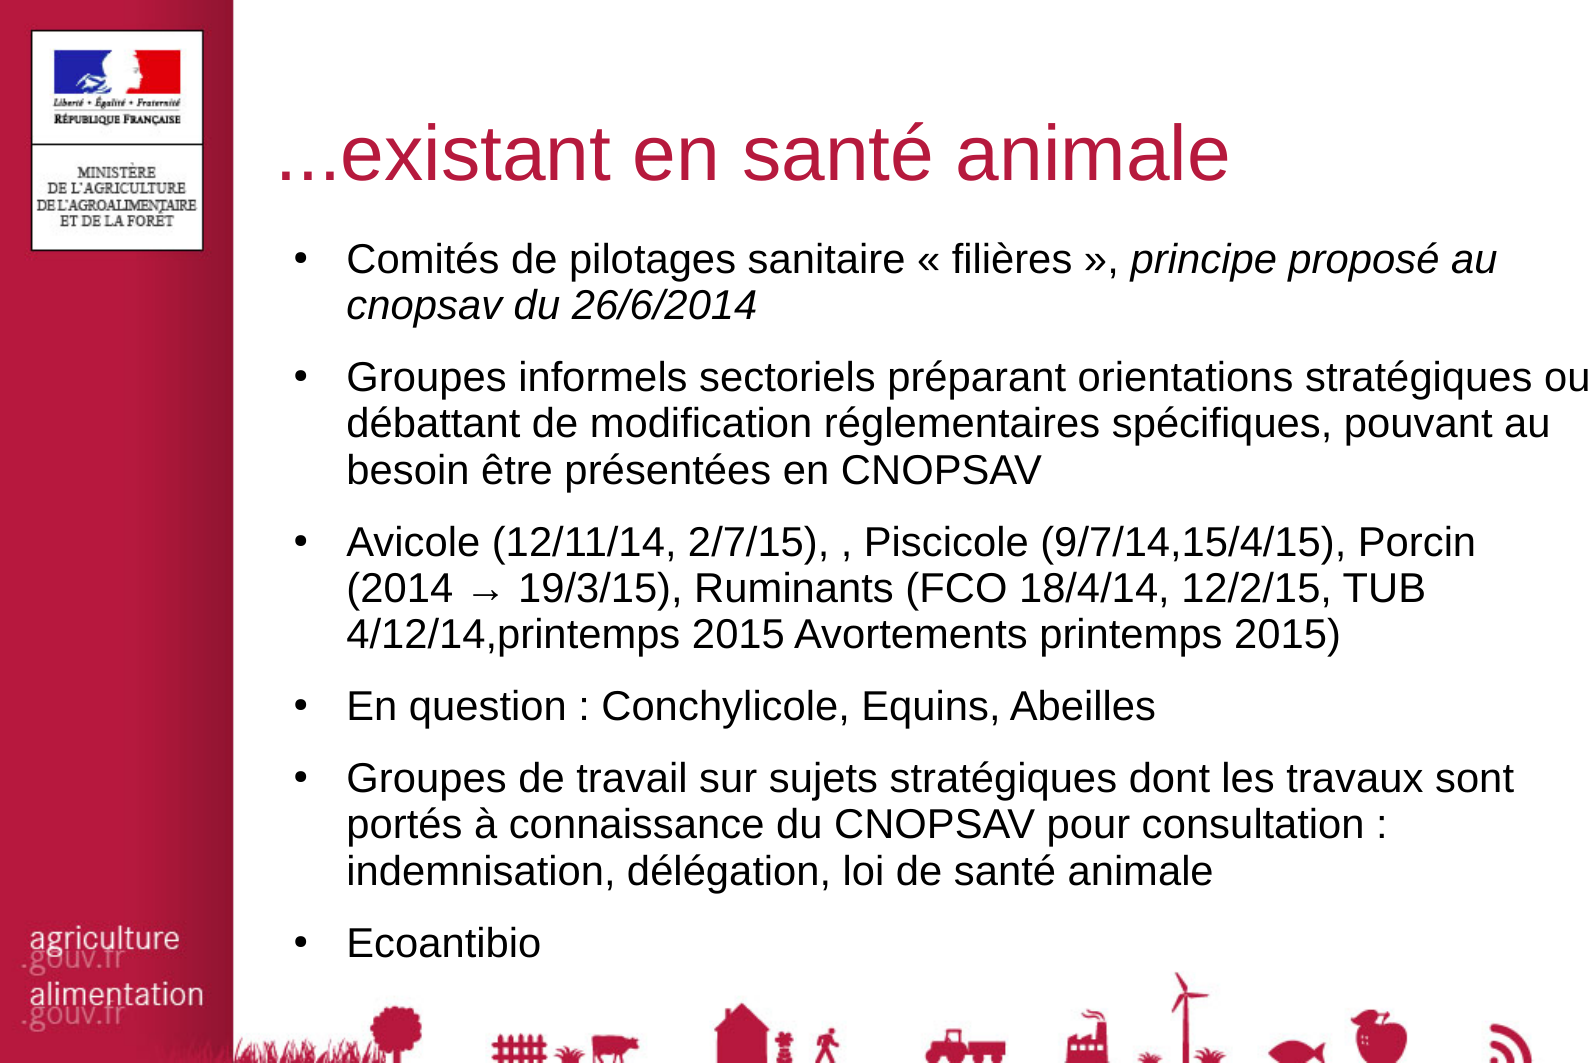

# ...existant en santé animale
Comités de pilotages sanitaire « filières », principe proposé au cnopsav du 26/6/2014
Groupes informels sectoriels préparant orientations stratégiques ou débattant de modification réglementaires spécifiques, pouvant au besoin être présentées en CNOPSAV
Avicole (12/11/14, 2/7/15), , Piscicole (9/7/14,15/4/15), Porcin (2014 → 19/3/15), Ruminants (FCO 18/4/14, 12/2/15, TUB 4/12/14,printemps 2015 Avortements printemps 2015)
En question : Conchylicole, Equins, Abeilles
Groupes de travail sur sujets stratégiques dont les travaux sont portés à connaissance du CNOPSAV pour consultation : indemnisation, délégation, loi de santé animale
Ecoantibio